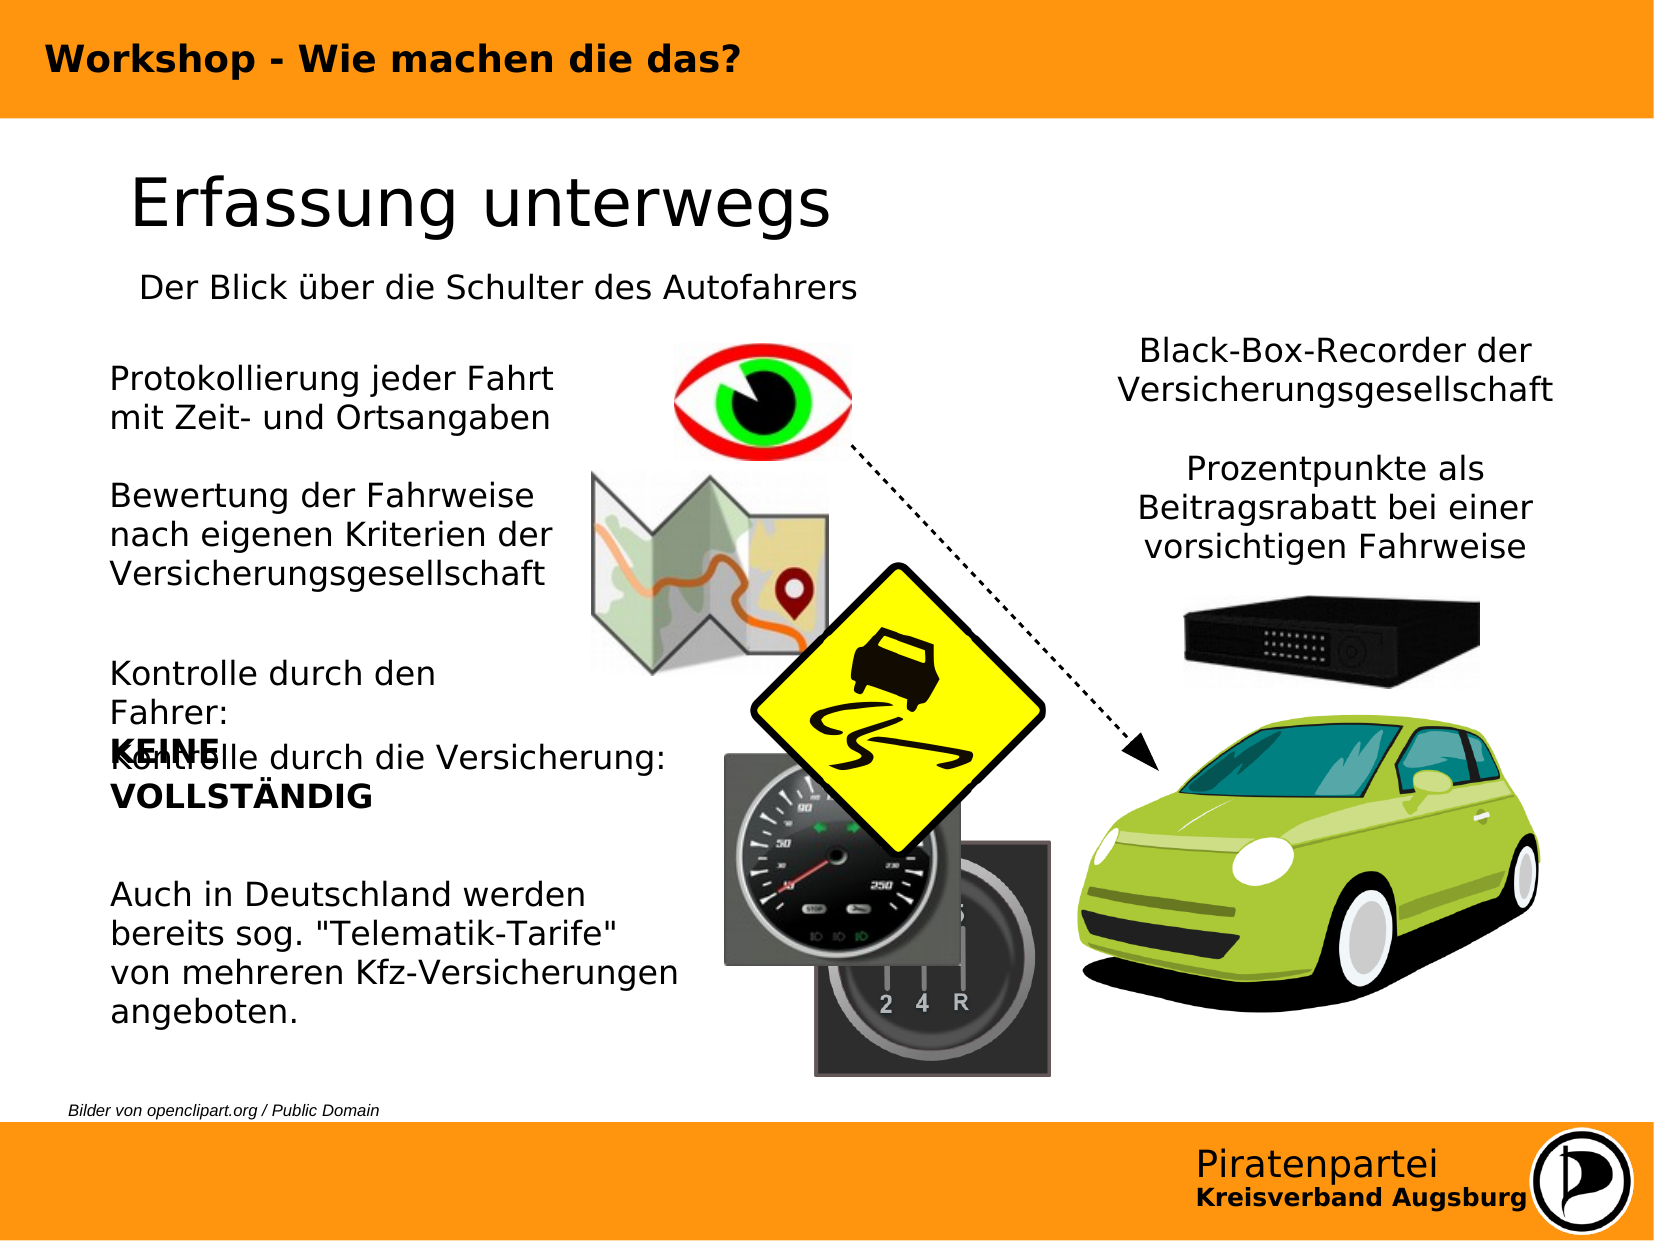

Workshop - Wie machen die das?
Erfassung unterwegs
Der Blick über die Schulter des Autofahrers
Black-Box-Recorder der Versicherungsgesellschaft
Prozentpunkte als Beitragsrabatt bei einer vorsichtigen Fahrweise
Protokollierung jeder Fahrt mit Zeit- und Ortsangaben
Bewertung der Fahrweise nach eigenen Kriterien der Versicherungsgesellschaft
Kontrolle durch den Fahrer:
KEINE
Kontrolle durch die Versicherung:
VOLLSTÄNDIG
Auch in Deutschland werden bereits sog. "Telematik-Tarife"
von mehreren Kfz-Versicherungen angeboten.
Bilder von openclipart.org / Public Domain